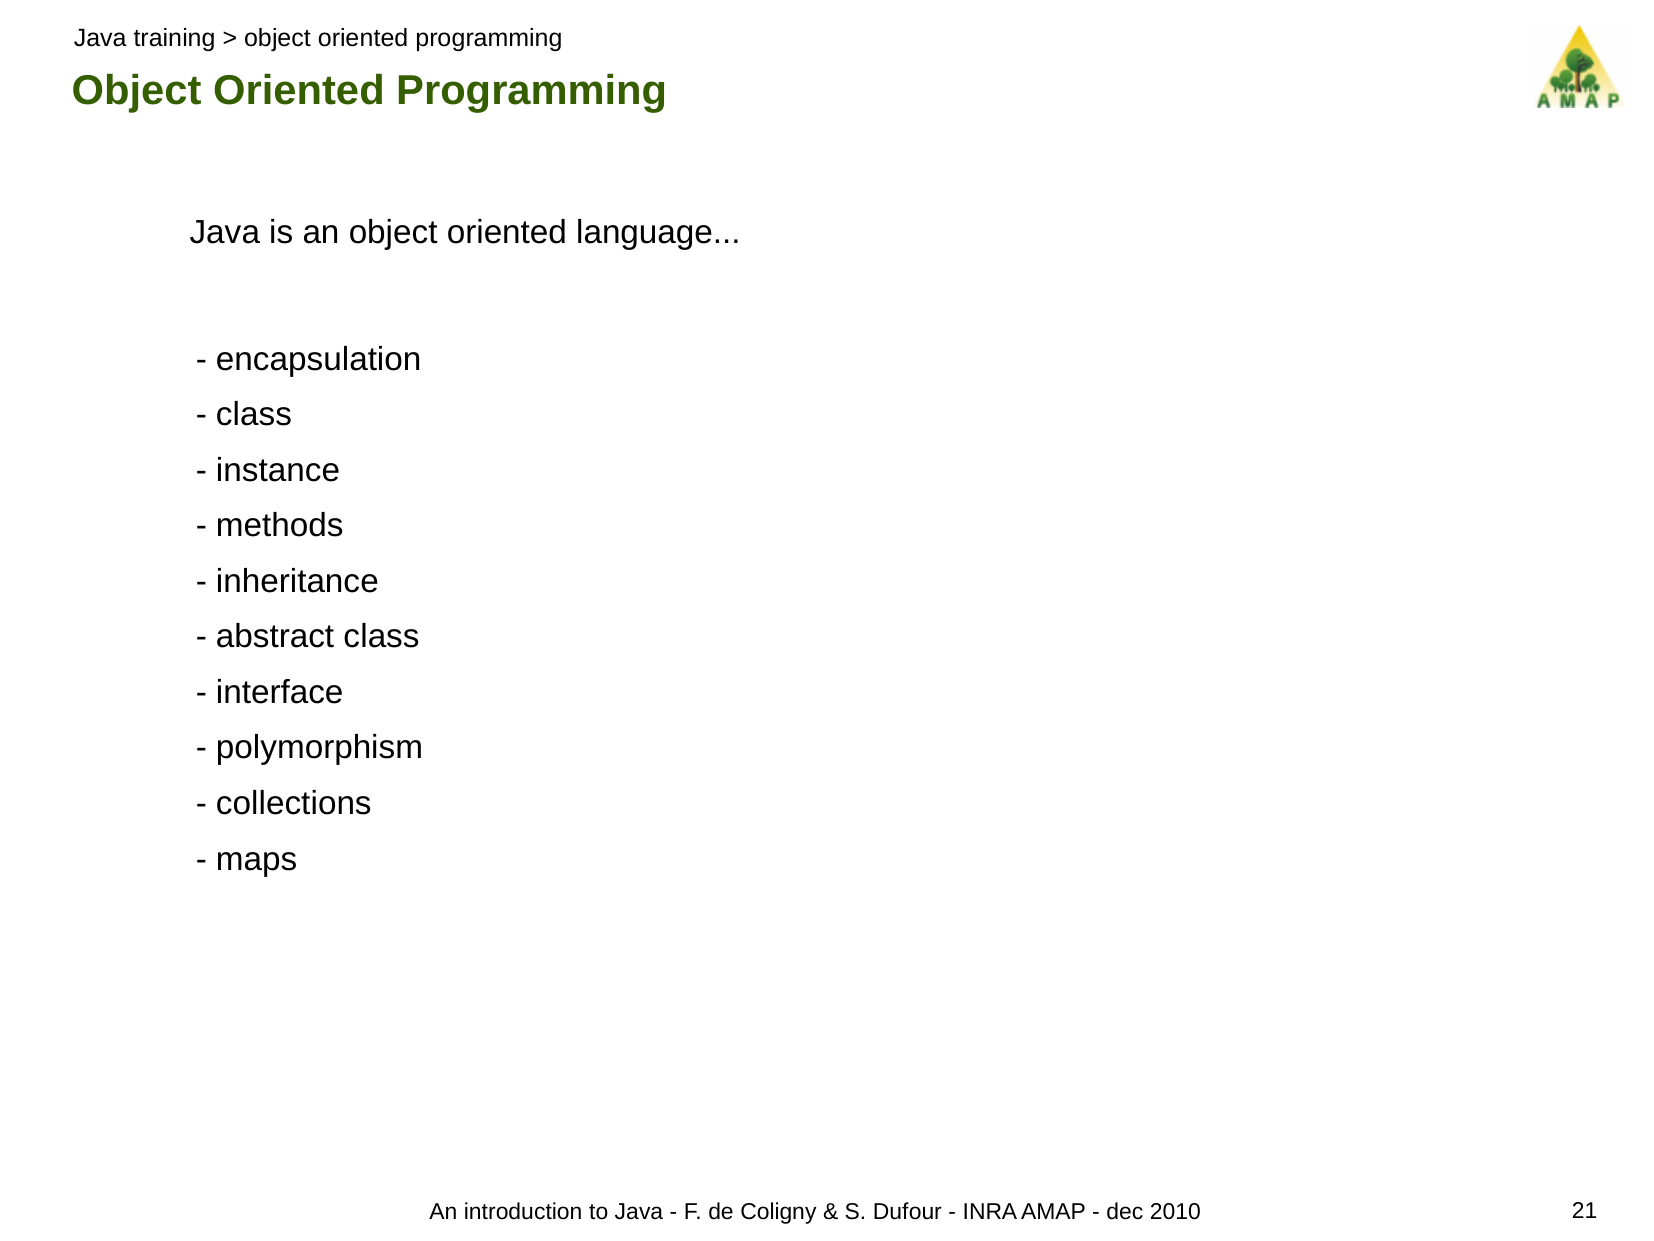

Java training > object oriented programming
Object Oriented Programming
Java is an object oriented language...
- encapsulation
- class
- instance
- methods
- inheritance
- abstract class
- interface
- polymorphism
- collections
- maps
21